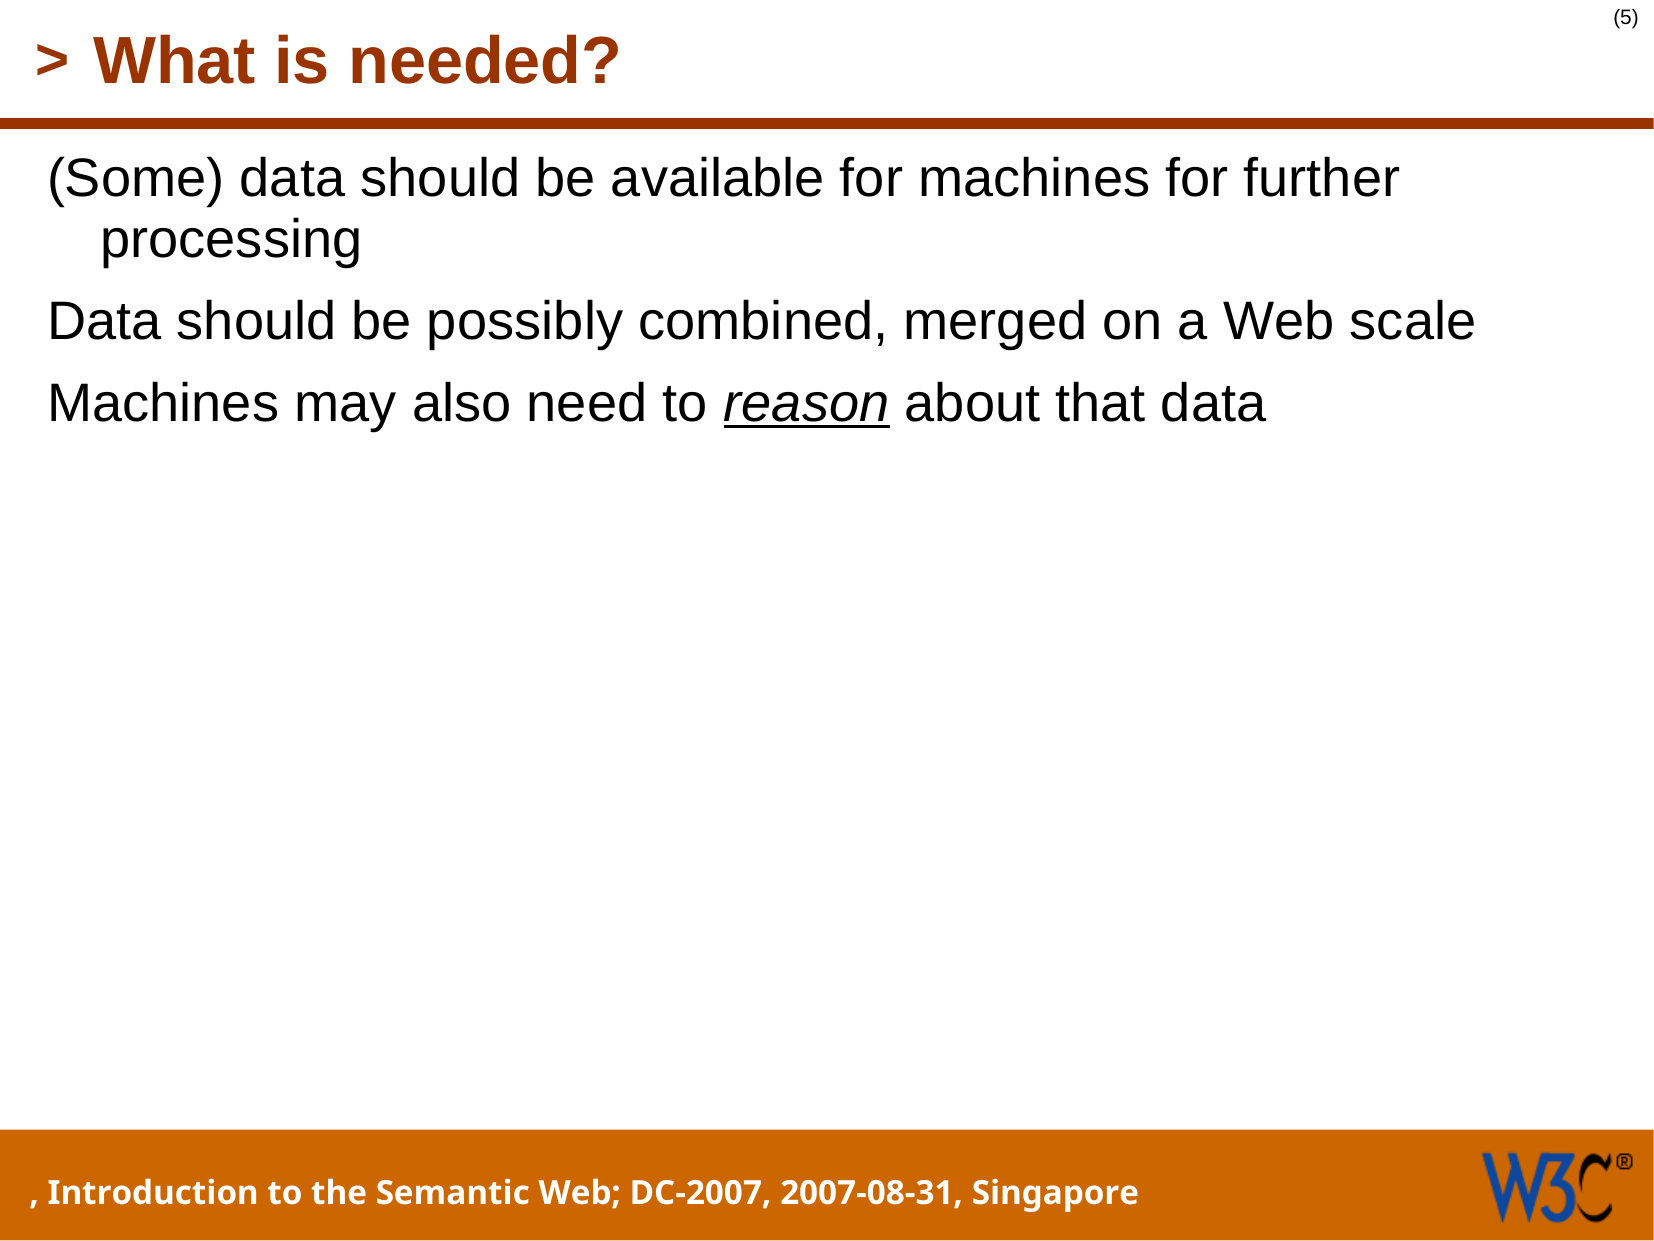

# What is needed?
(Some) data should be available for machines for further processing
Data should be possibly combined, merged on a Web scale
Machines may also need to reason about that data